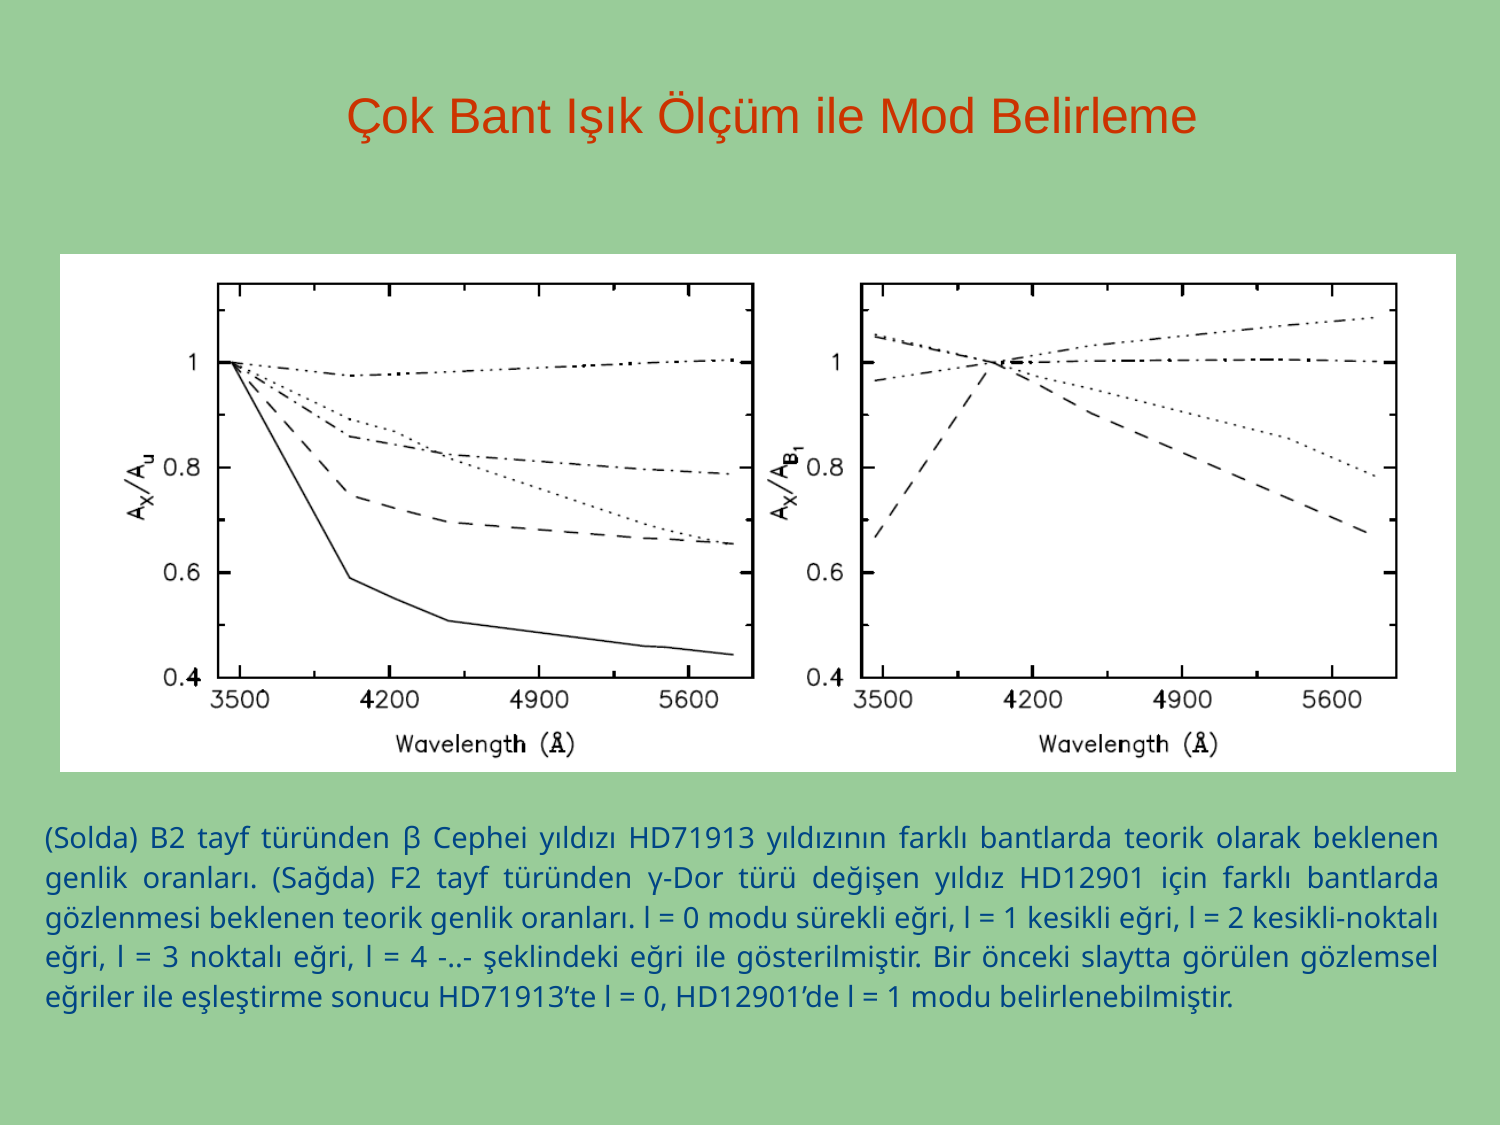

# Çok Bant Işık Ölçüm ile Mod Belirleme
(Solda) B2 tayf türünden β Cephei yıldızı HD71913 yıldızının farklı bantlarda teorik olarak beklenen genlik oranları. (Sağda) F2 tayf türünden γ-Dor türü değişen yıldız HD12901 için farklı bantlarda gözlenmesi beklenen teorik genlik oranları. l = 0 modu sürekli eğri, l = 1 kesikli eğri, l = 2 kesikli-noktalı eğri, l = 3 noktalı eğri, l = 4 -..- şeklindeki eğri ile gösterilmiştir. Bir önceki slaytta görülen gözlemsel eğriler ile eşleştirme sonucu HD71913’te l = 0, HD12901’de l = 1 modu belirlenebilmiştir.